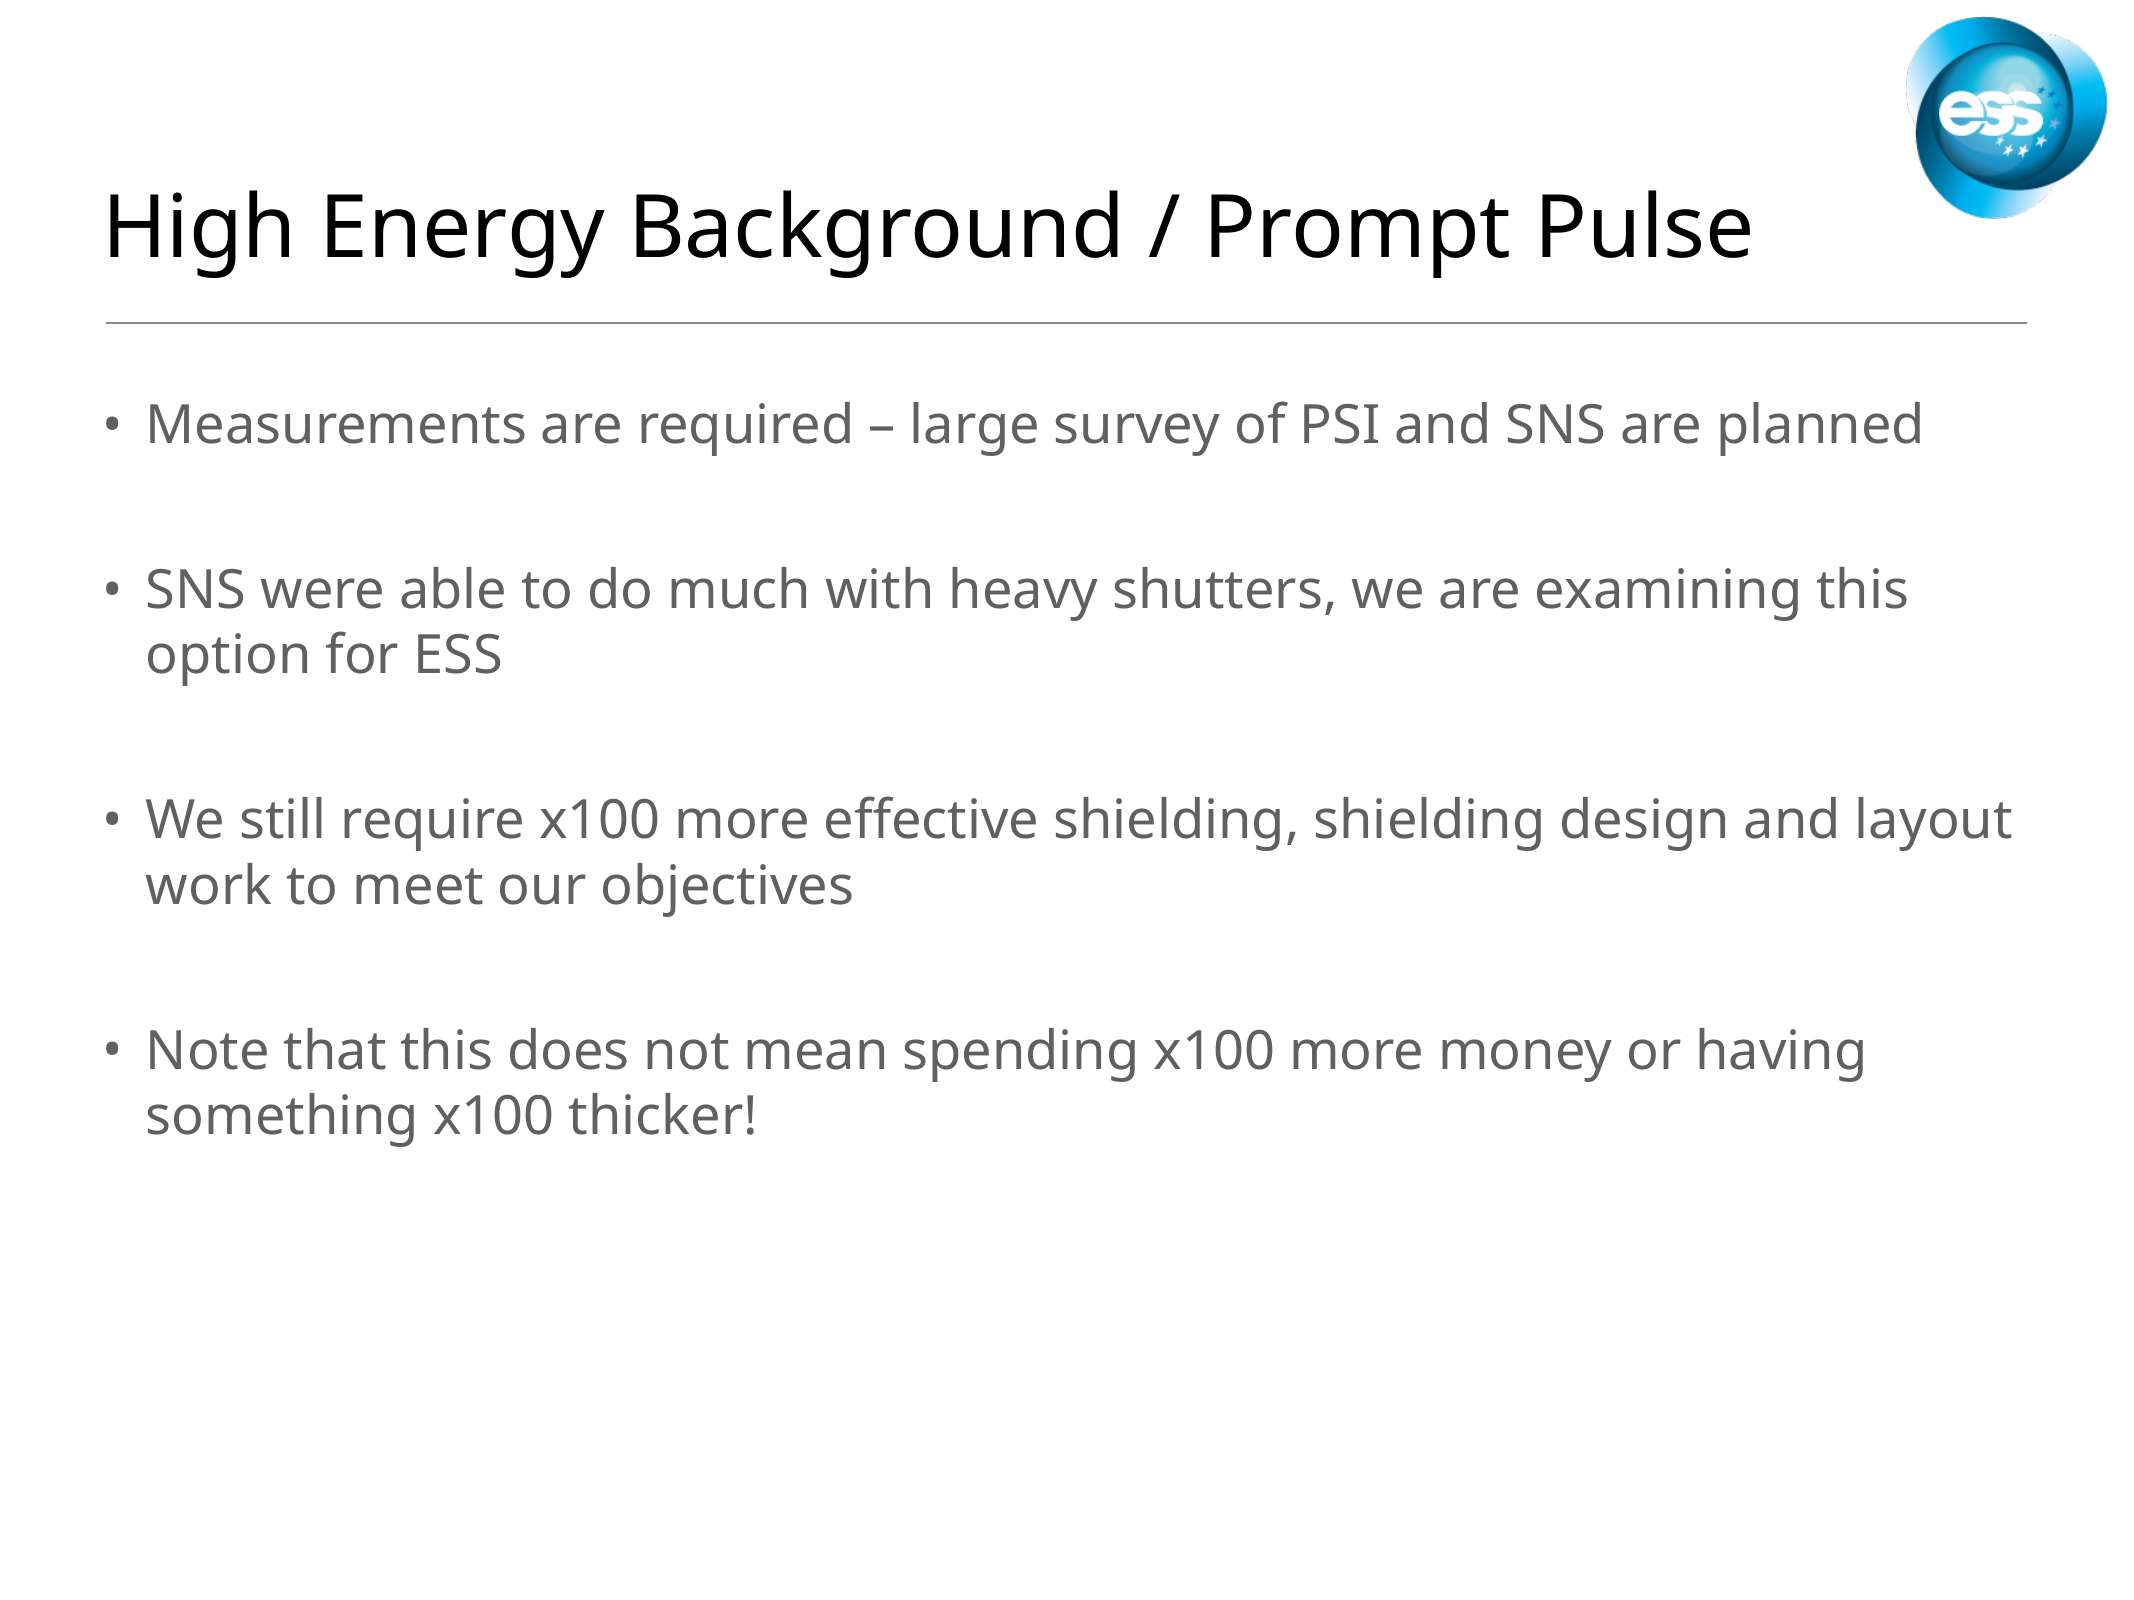

# High Energy Background / Prompt Pulse
Measurements are required – large survey of PSI and SNS are planned
SNS were able to do much with heavy shutters, we are examining this option for ESS
We still require x100 more effective shielding, shielding design and layout work to meet our objectives
Note that this does not mean spending x100 more money or having something x100 thicker!